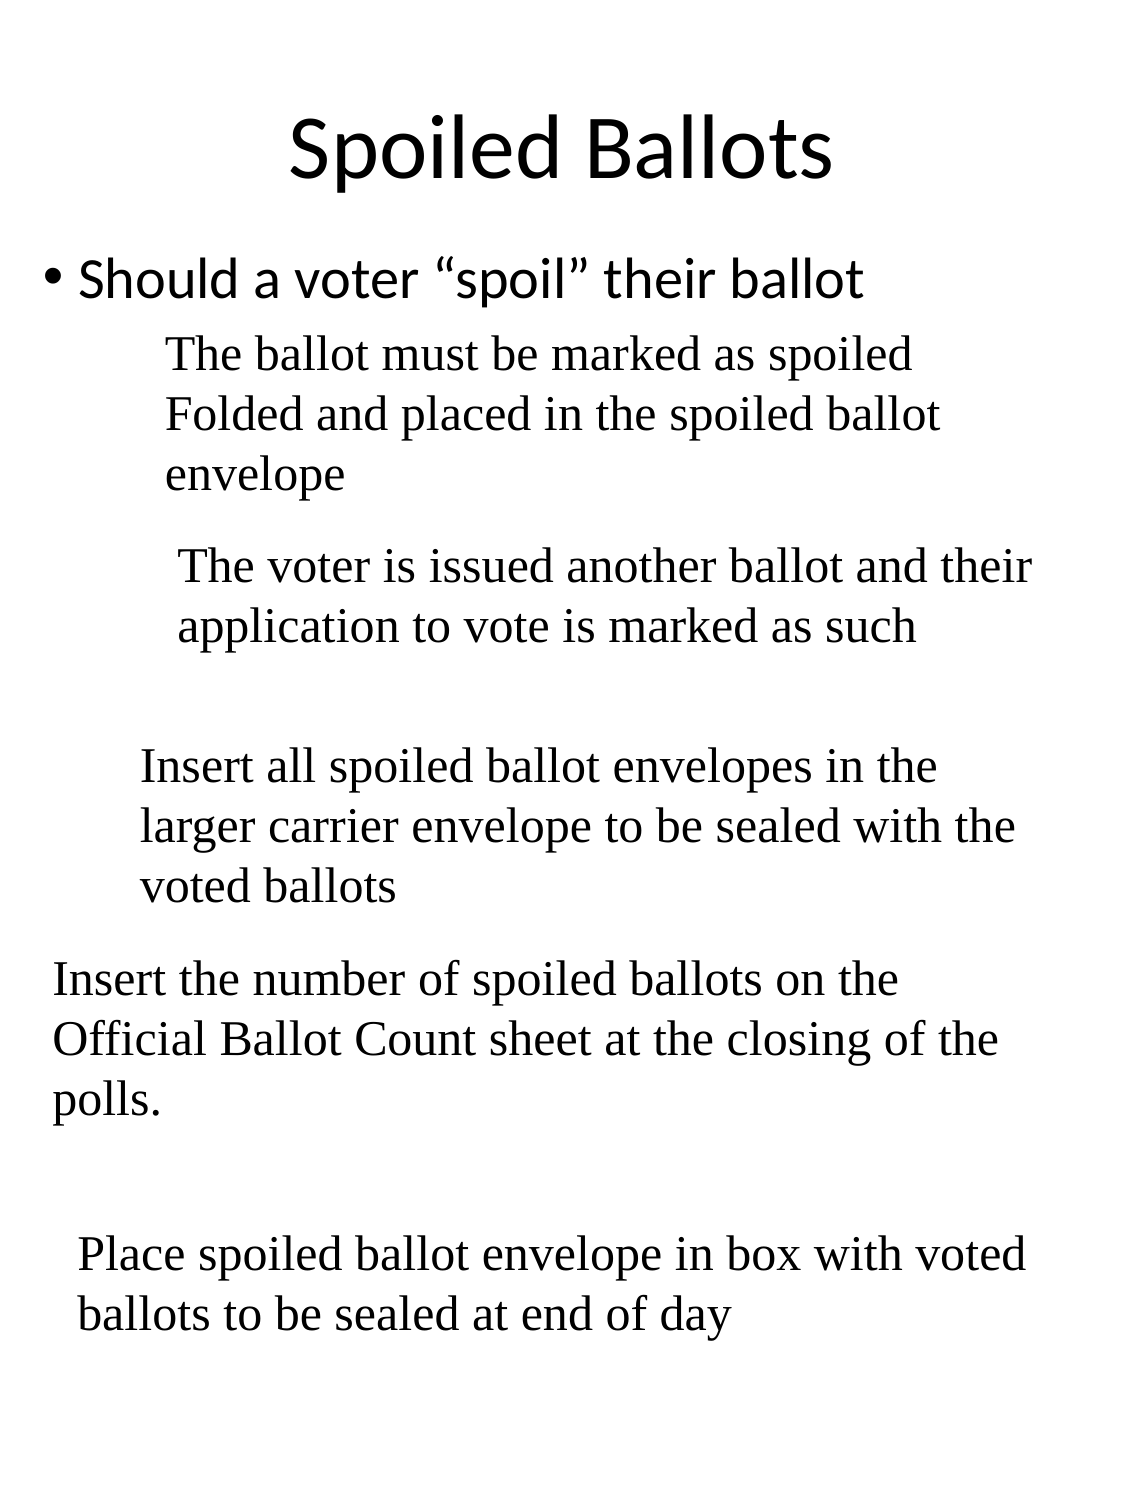

Spoiled Ballots
Should a voter “spoil” their ballot
The ballot must be marked as spoiled
Folded and placed in the spoiled ballot envelope
The voter is issued another ballot and their application to vote is marked as such
Insert all spoiled ballot envelopes in the larger carrier envelope to be sealed with the voted ballots
Insert the number of spoiled ballots on the Official Ballot Count sheet at the closing of the polls.
Place spoiled ballot envelope in box with voted ballots to be sealed at end of day